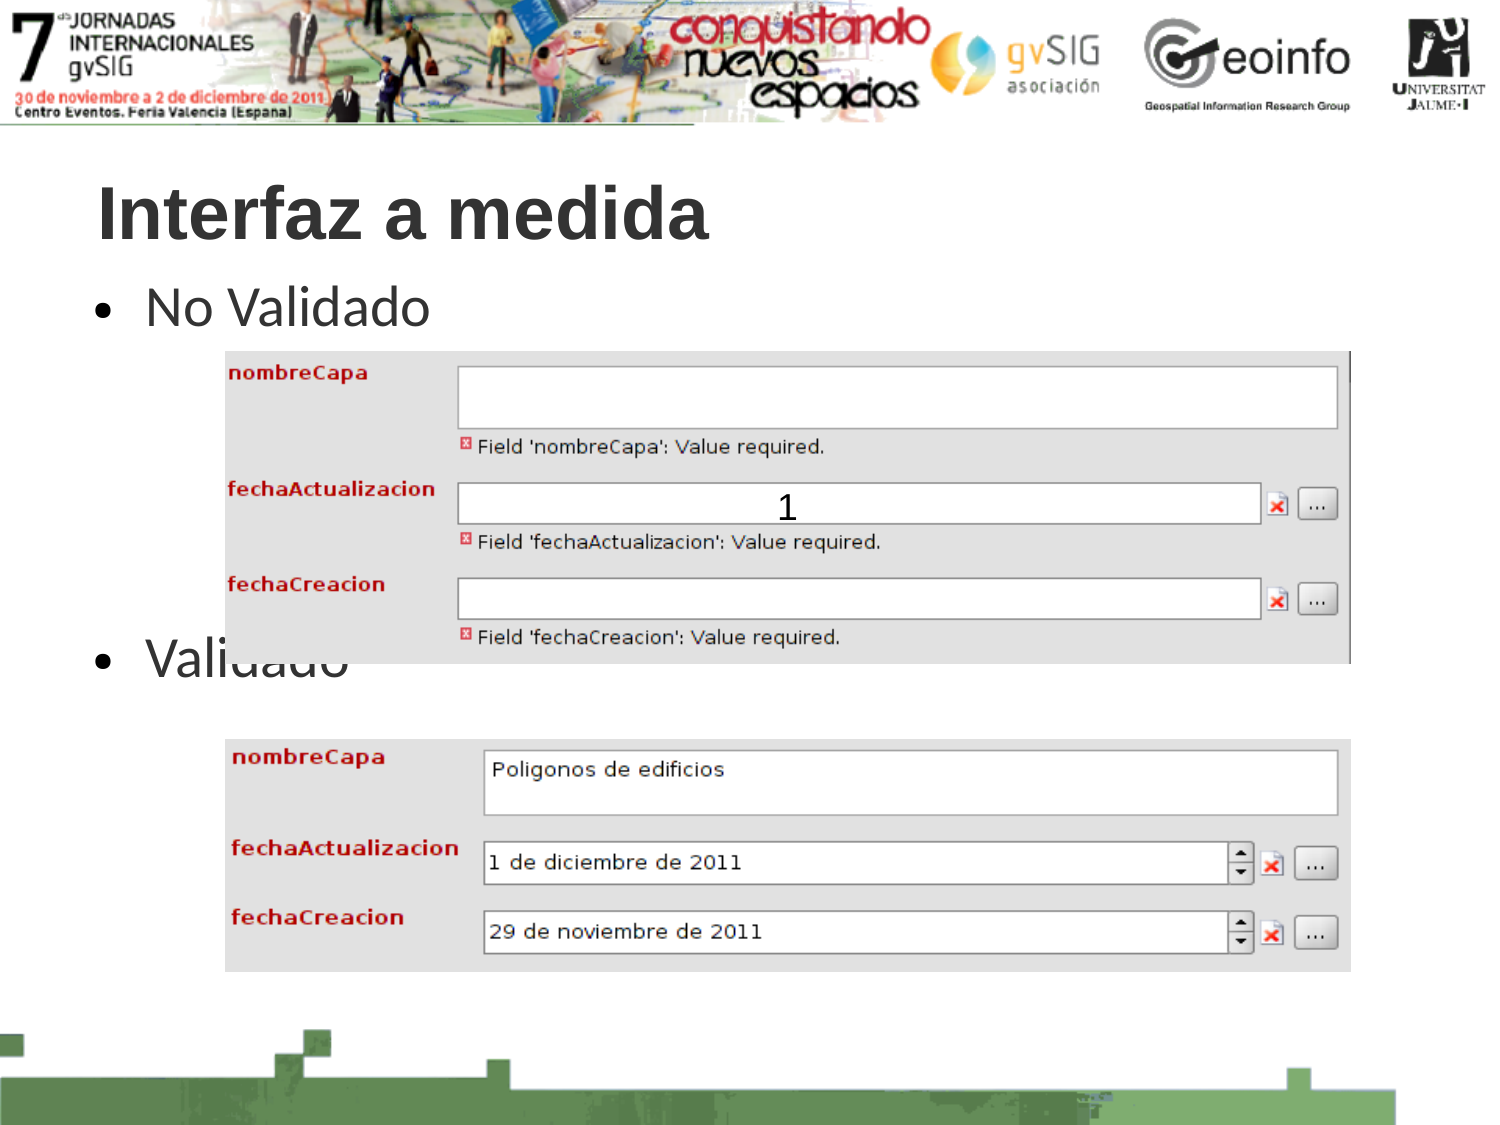

# Interfaz a medida
No Validado
Validado
1